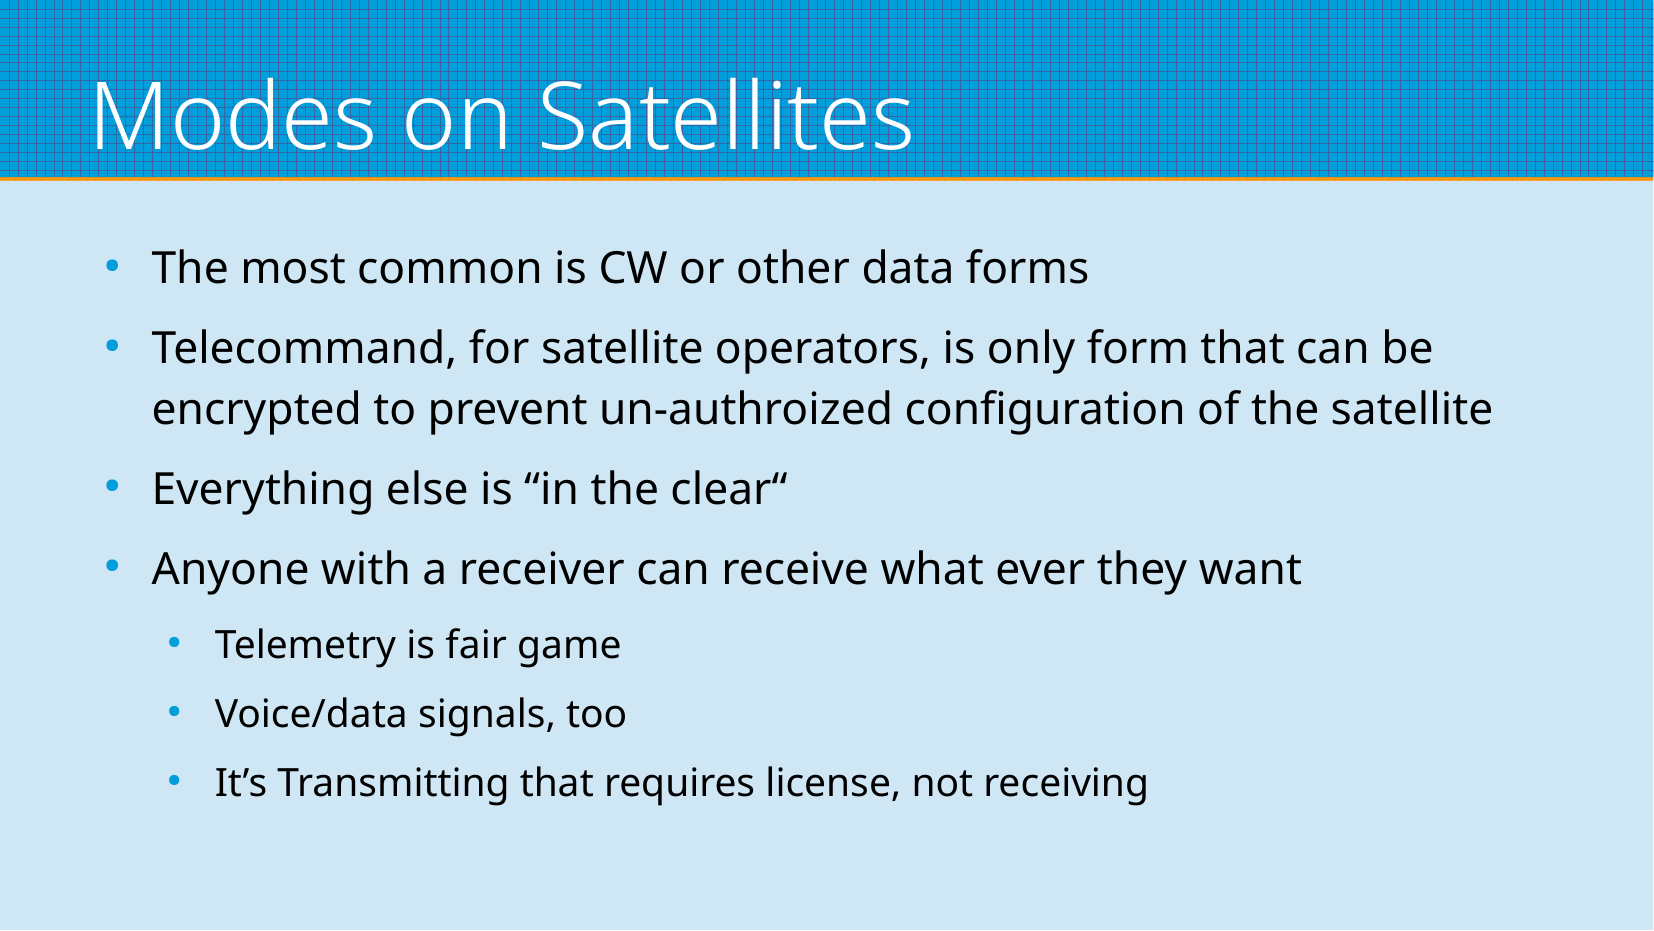

# Modes on Satellites
The most common is CW or other data forms
Telecommand, for satellite operators, is only form that can be encrypted to prevent un-authroized configuration of the satellite
Everything else is “in the clear“
Anyone with a receiver can receive what ever they want
Telemetry is fair game
Voice/data signals, too
It’s Transmitting that requires license, not receiving